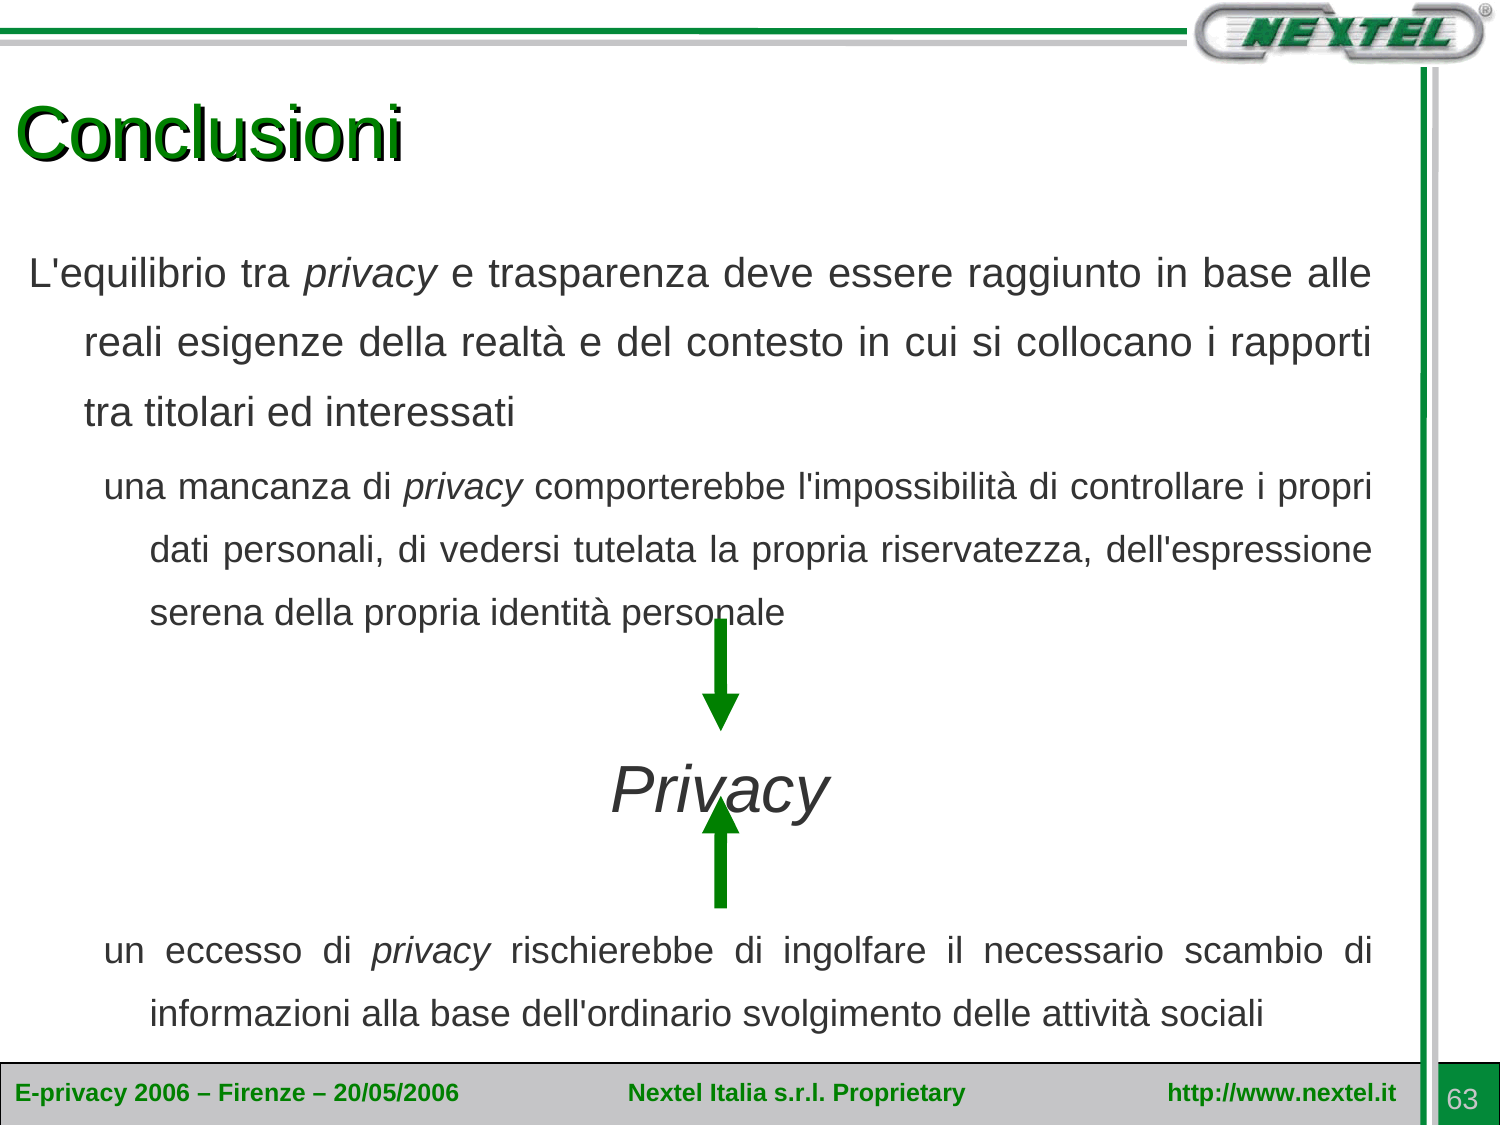

Conclusioni
# L'equilibrio tra privacy e trasparenza deve essere raggiunto in base alle reali esigenze della realtà e del contesto in cui si collocano i rapporti tra titolari ed interessati
una mancanza di privacy comporterebbe l'impossibilità di controllare i propri dati personali, di vedersi tutelata la propria riservatezza, dell'espressione serena della propria identità personale
Privacy
un eccesso di privacy rischierebbe di ingolfare il necessario scambio di informazioni alla base dell'ordinario svolgimento delle attività sociali
63